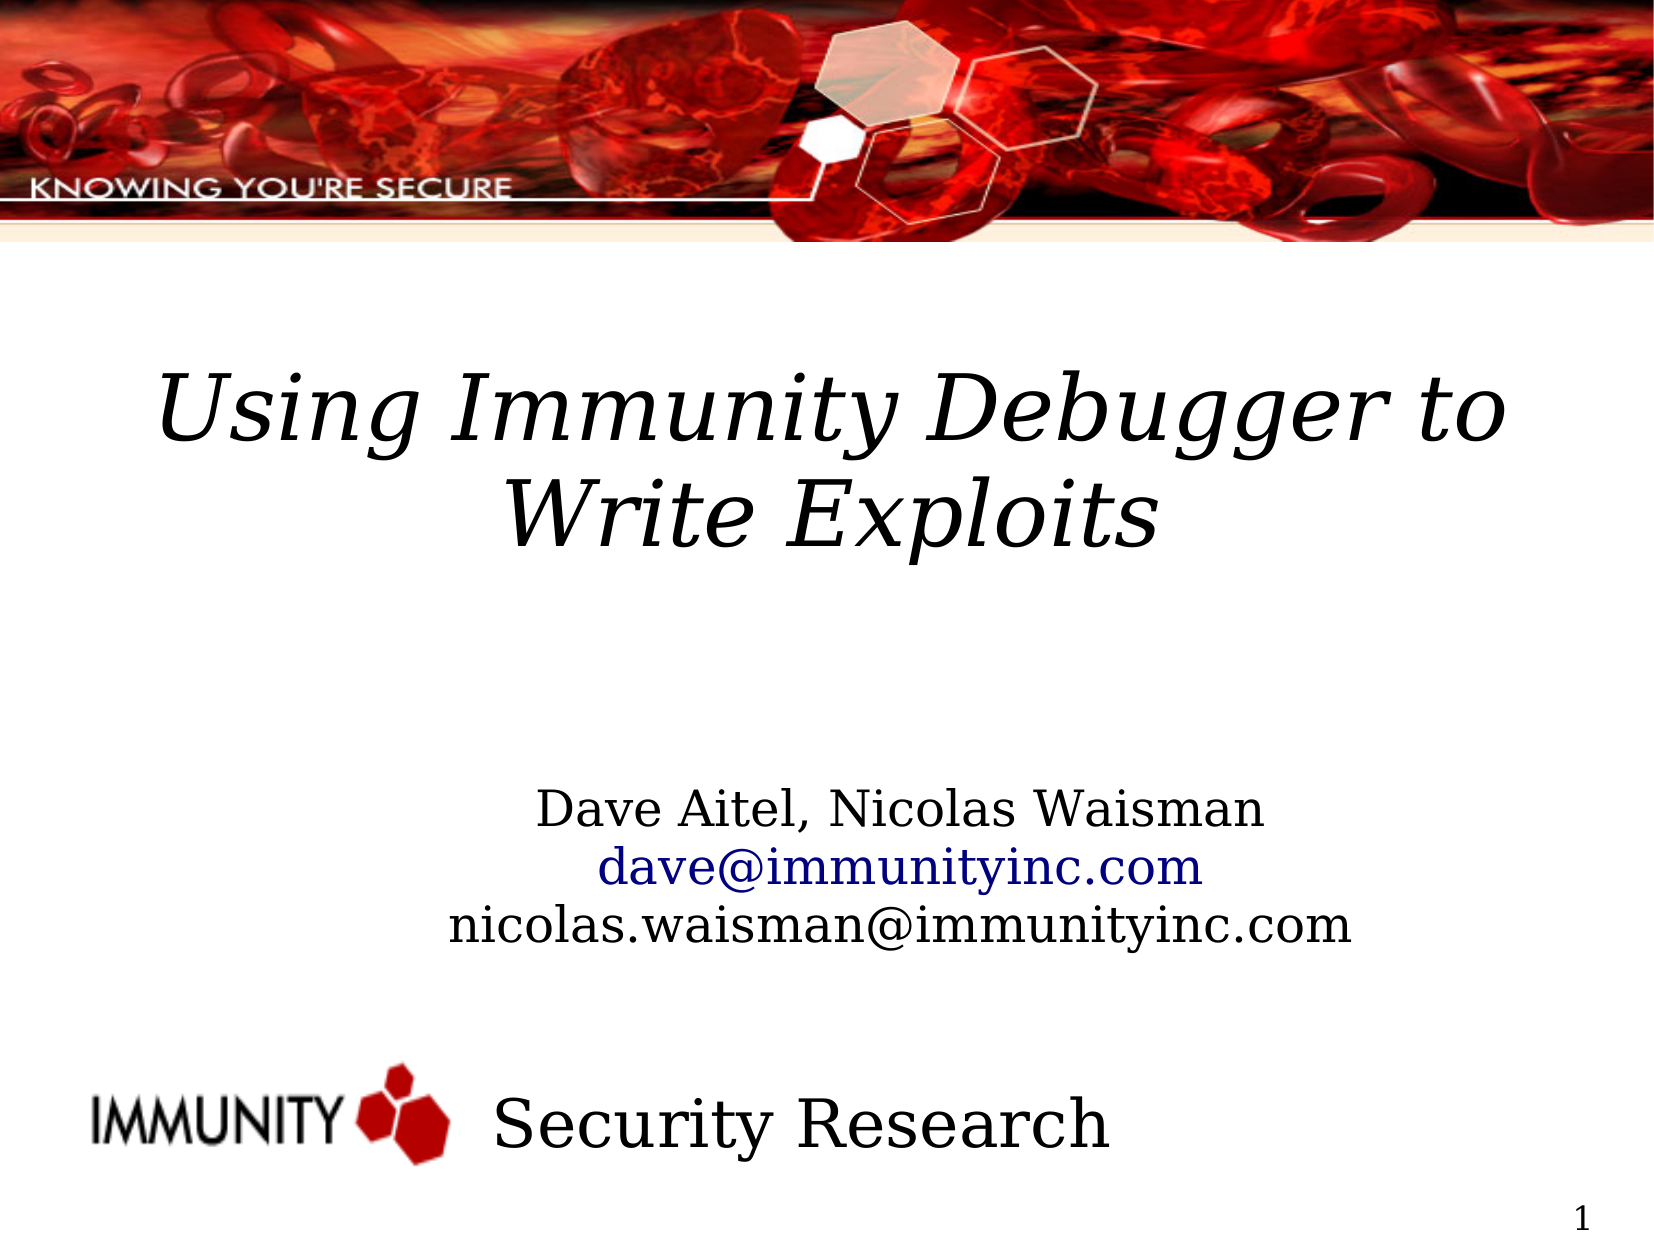

# Using Immunity Debugger to Write Exploits
Dave Aitel, Nicolas Waisman
dave@immunityinc.com
nicolas.waisman@immunityinc.com
Security Research